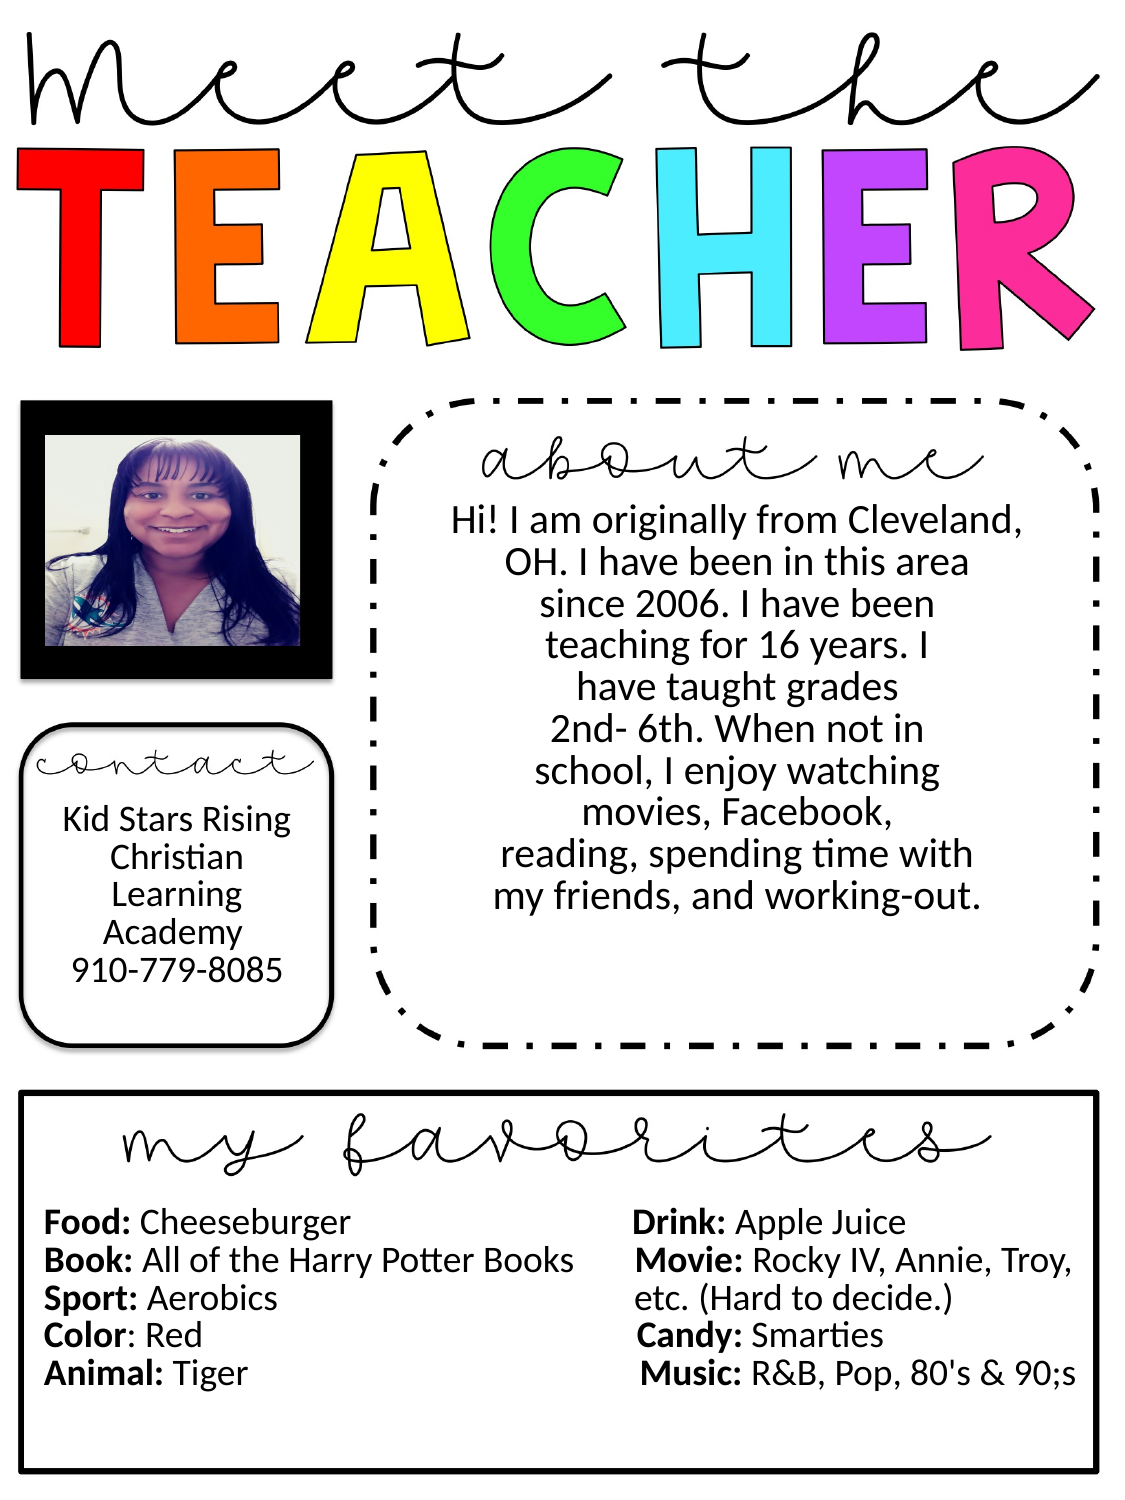

Hi! I am originally from Cleveland,
OH. I have been in this area
since 2006. I have been
teaching for 16 years. I
have taught grades
2nd- 6th. When not in
school, I enjoy watching
movies, Facebook,
reading, spending time with
my friends, and working-out.
Kid Stars Rising Christian Learning Academy
910-779-8085
Food: Cheeseburger Drink: Apple Juice
Book: All of the Harry Potter Books Movie: Rocky IV, Annie, Troy,
Sport: Aerobics etc. (Hard to decide.)
Color: Red Candy: Smarties
Animal: Tiger Music: R&B, Pop, 80's & 90;s